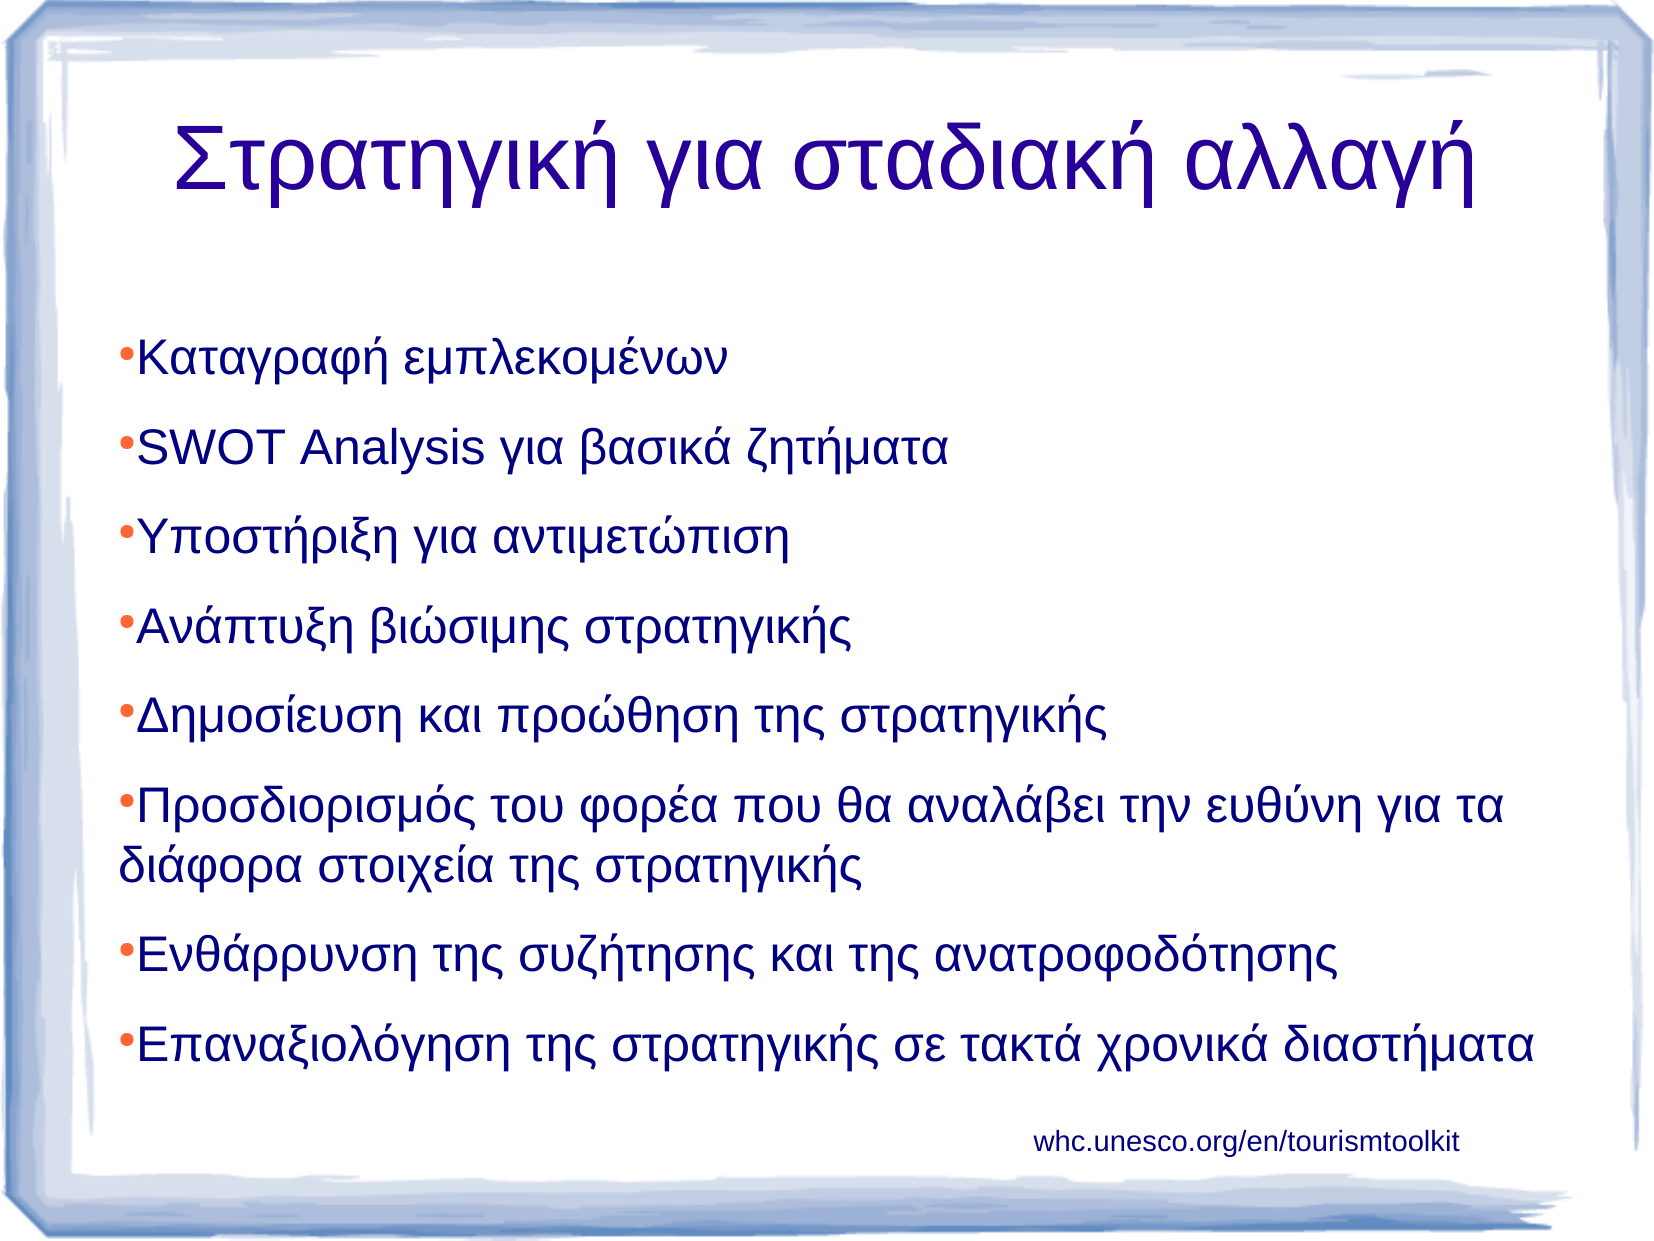

# Στρατηγική για σταδιακή αλλαγή
Καταγραφή εμπλεκομένων
SWOT Analysis για βασικά ζητήματα
Υποστήριξη για αντιμετώπιση
Ανάπτυξη βιώσιμης στρατηγικής
Δημοσίευση και προώθηση της στρατηγικής
Προσδιορισμός του φορέα που θα αναλάβει την ευθύνη για τα διάφορα στοιχεία της στρατηγικής
Ενθάρρυνση της συζήτησης και της ανατροφοδότησης
Επαναξιολόγηση της στρατηγικής σε τακτά χρονικά διαστήματα
whc.unesco.org/en/tourismtoolkit